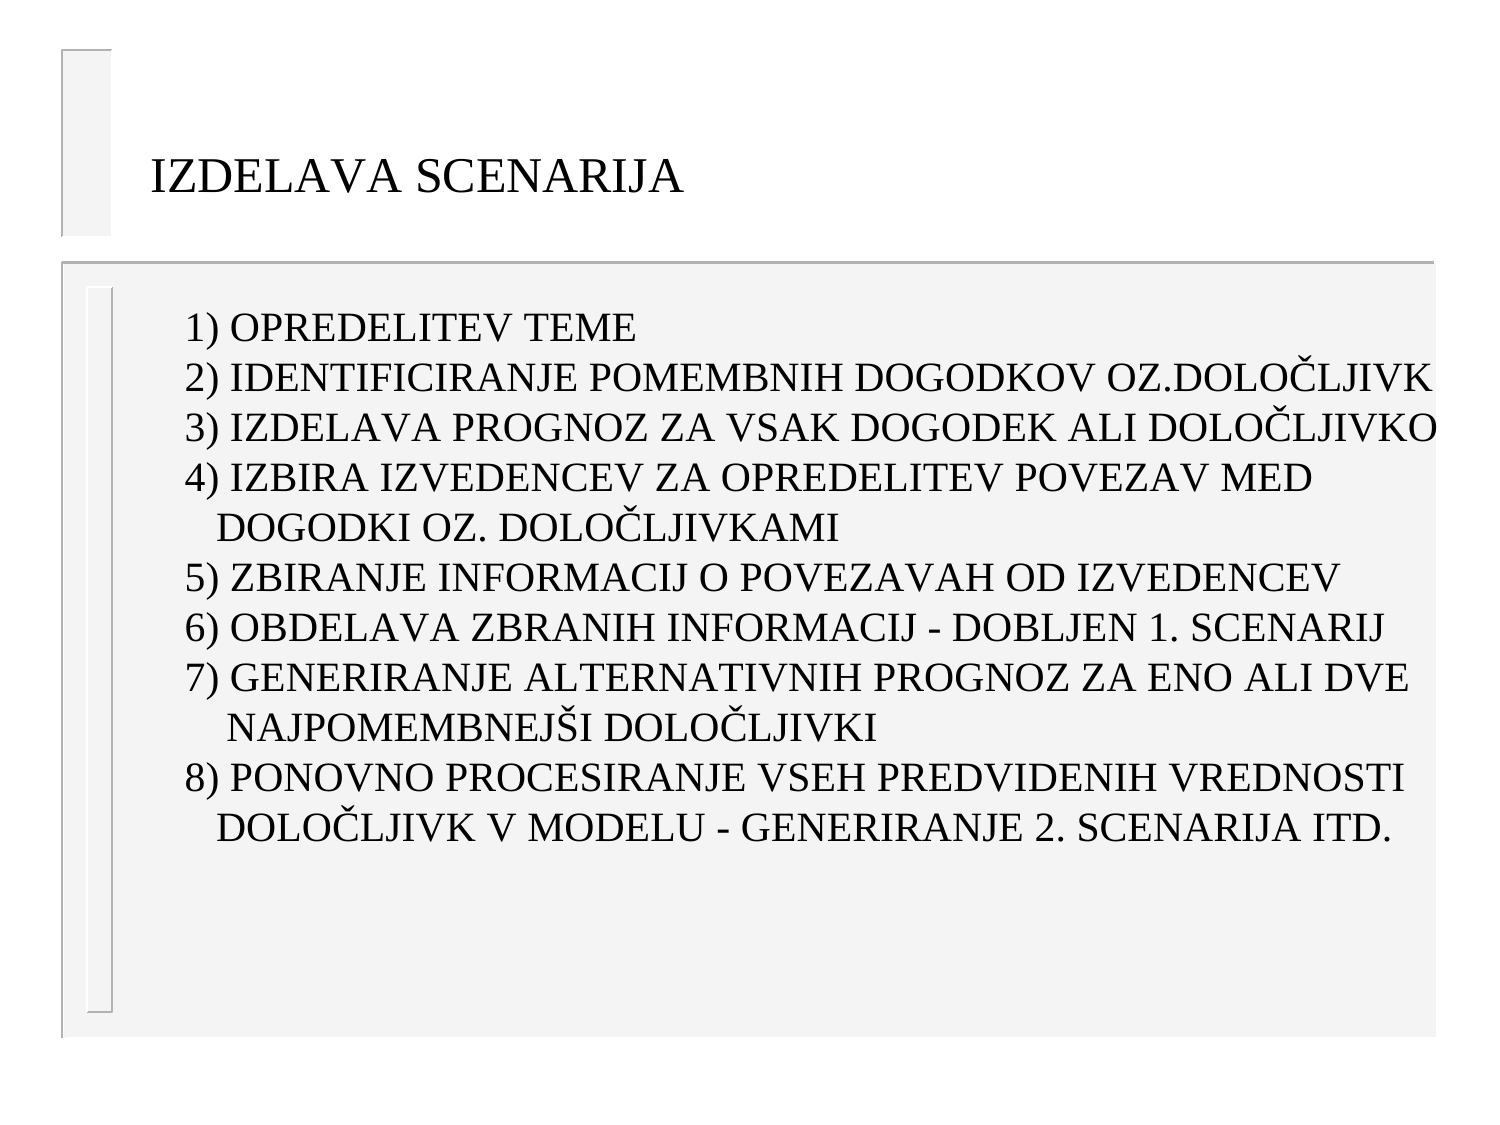

IZDELAVA SCENARIJA
1) OPREDELITEV TEME
2) IDENTIFICIRANJE POMEMBNIH DOGODKOV OZ.DOLOČLJIVK
3) IZDELAVA PROGNOZ ZA VSAK DOGODEK ALI DOLOČLJIVKO
4) IZBIRA IZVEDENCEV ZA OPREDELITEV POVEZAV MED
 DOGODKI OZ. DOLOČLJIVKAMI
5) ZBIRANJE INFORMACIJ O POVEZAVAH OD IZVEDENCEV
6) OBDELAVA ZBRANIH INFORMACIJ - DOBLJEN 1. SCENARIJ
7) GENERIRANJE ALTERNATIVNIH PROGNOZ ZA ENO ALI DVE
 NAJPOMEMBNEJŠI DOLOČLJIVKI
8) PONOVNO PROCESIRANJE VSEH PREDVIDENIH VREDNOSTI
 DOLOČLJIVK V MODELU - GENERIRANJE 2. SCENARIJA ITD.